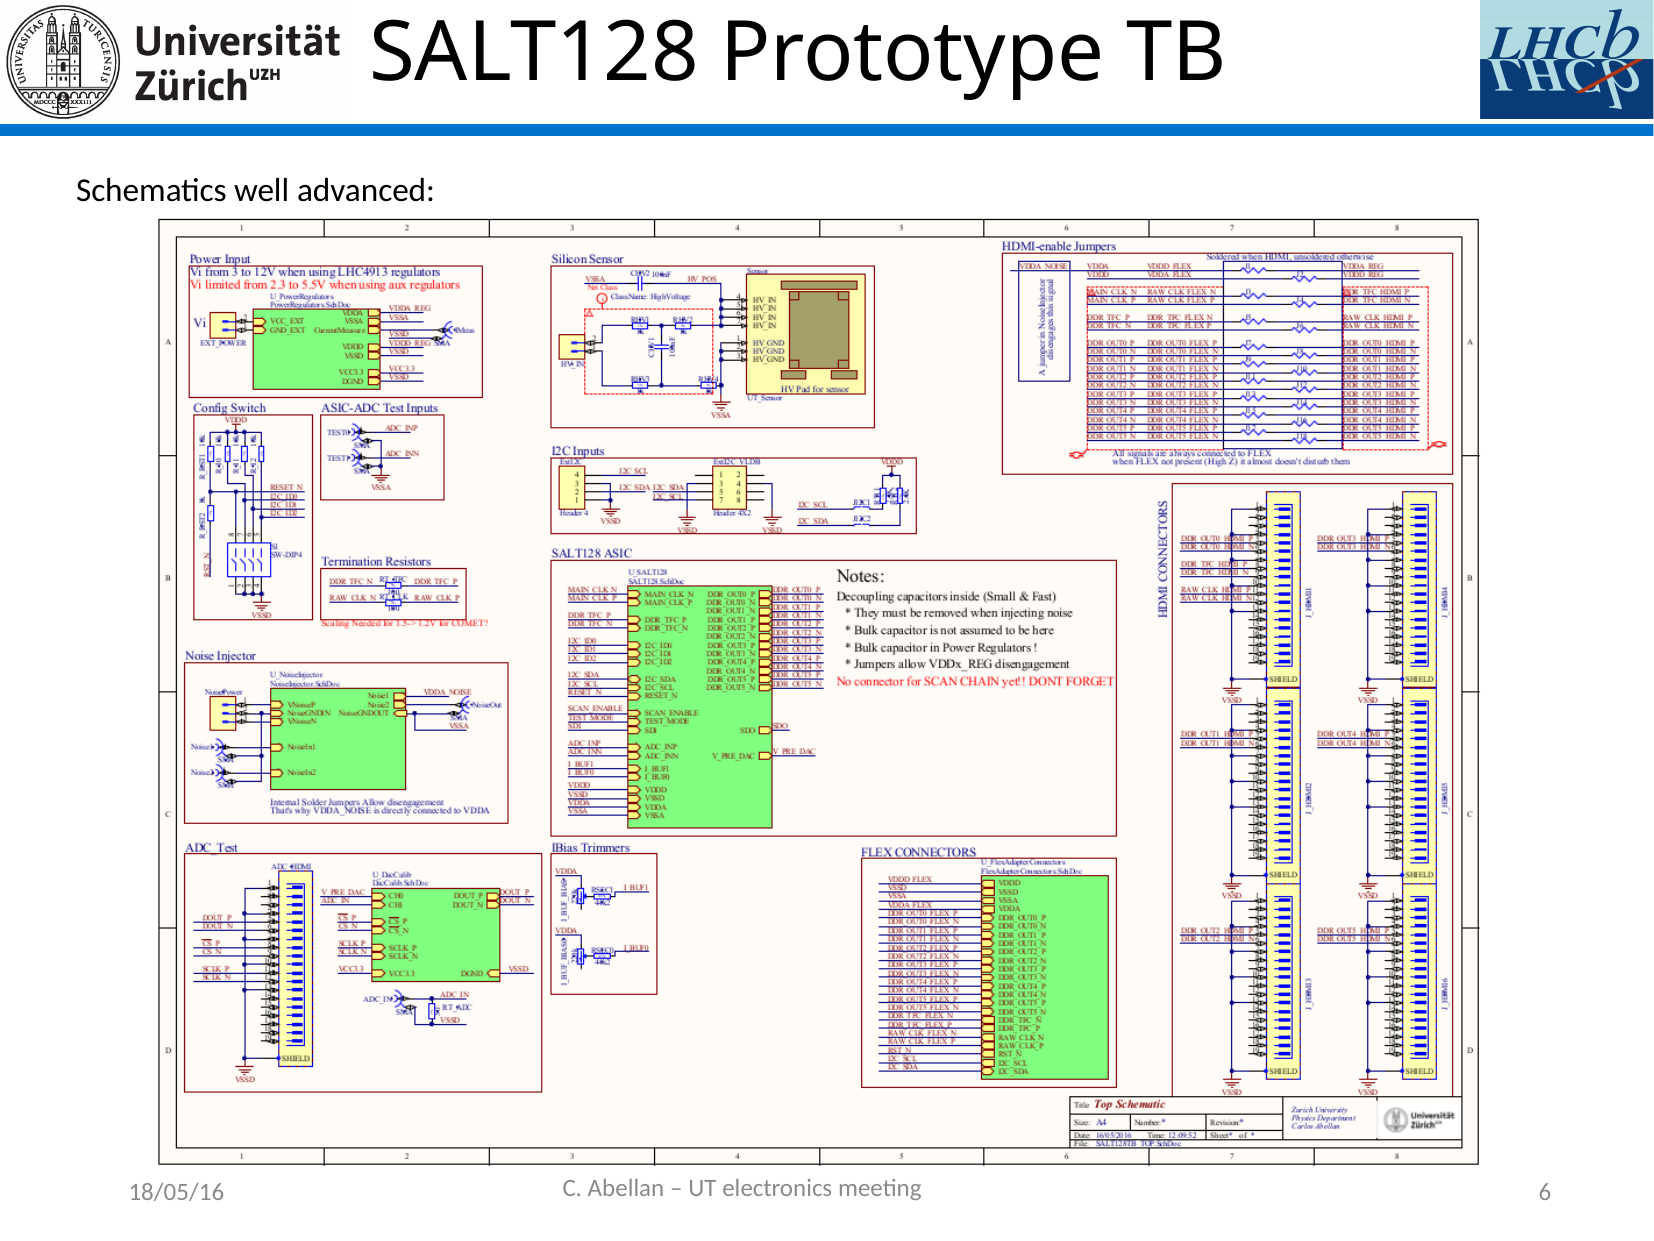

# SALT128 Prototype TB
Schematics well advanced:
C. Abellan
30/01/15
6